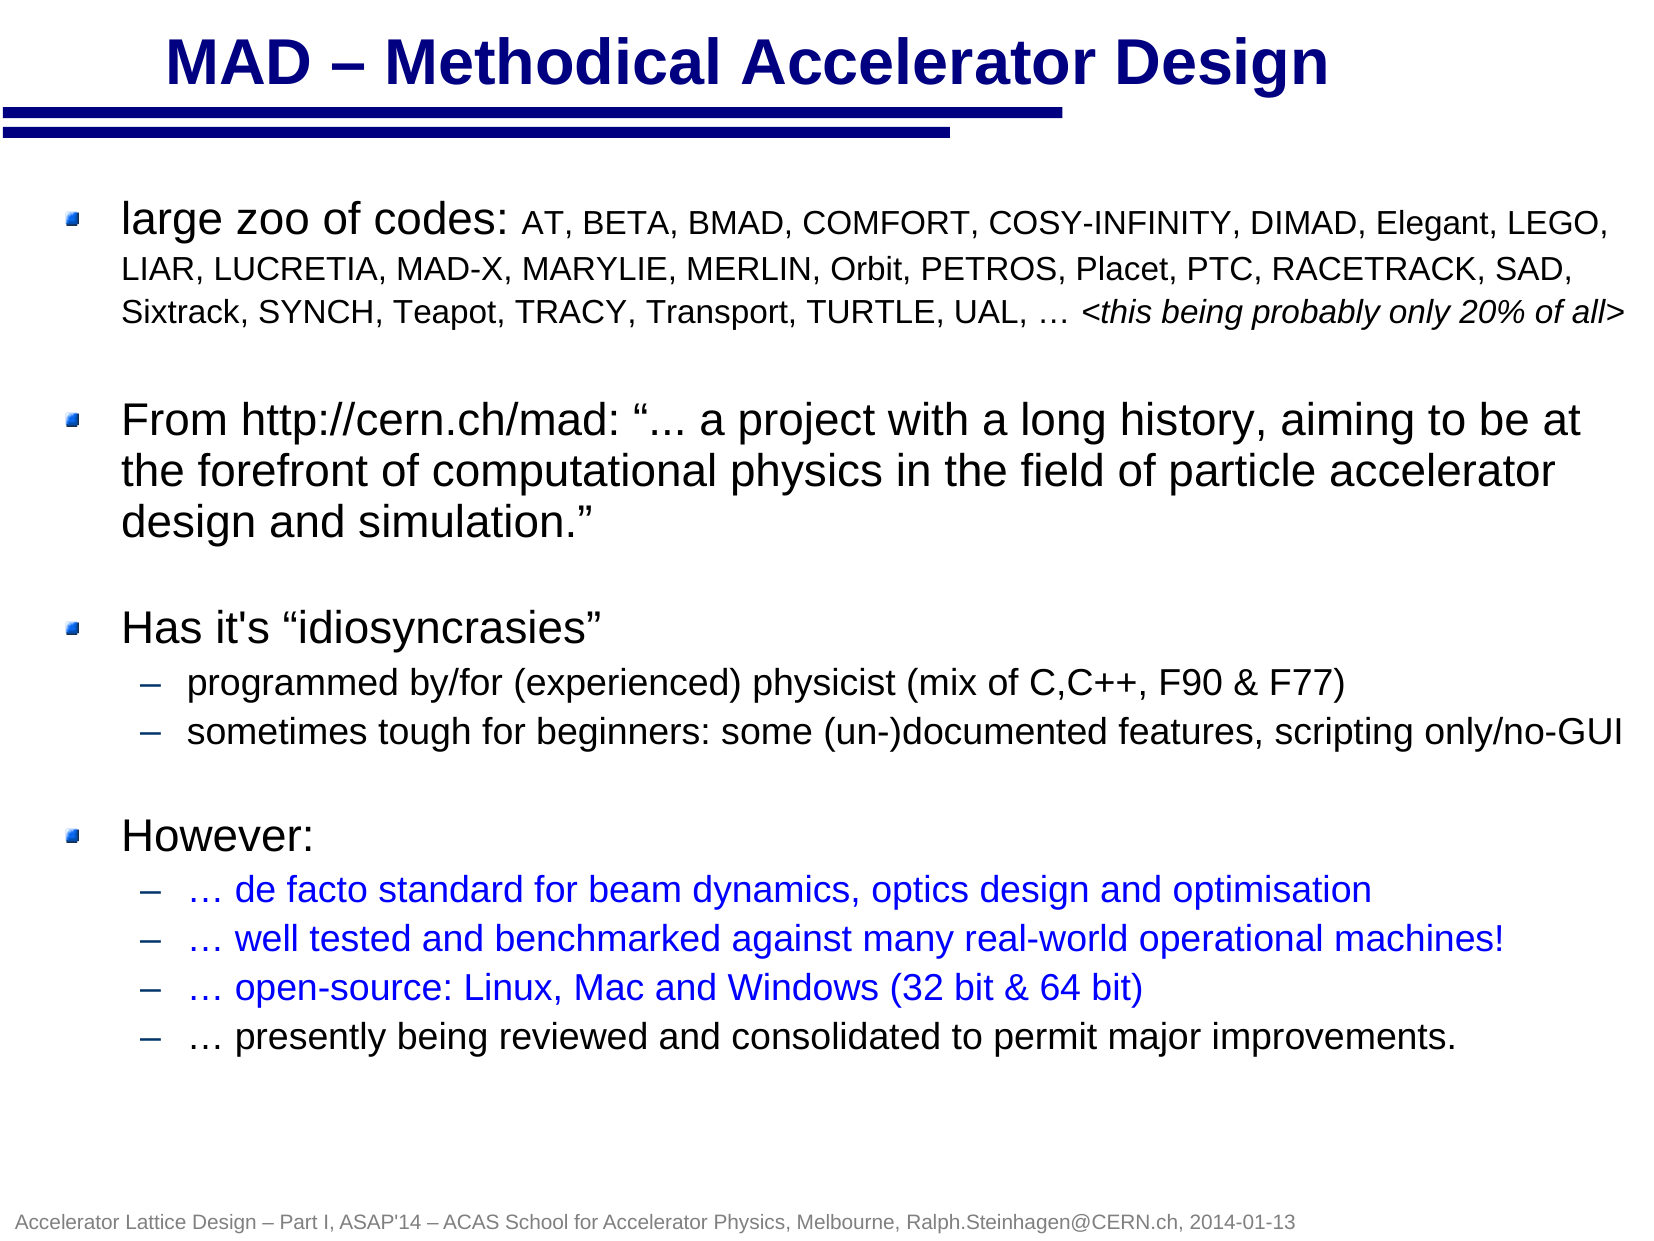

# MAD – Methodical Accelerator Design
large zoo of codes: AT, BETA, BMAD, COMFORT, COSY-INFINITY, DIMAD, Elegant, LEGO, LIAR, LUCRETIA, MAD-X, MARYLIE, MERLIN, Orbit, PETROS, Placet, PTC, RACETRACK, SAD, Sixtrack, SYNCH, Teapot, TRACY, Transport, TURTLE, UAL, … <this being probably only 20% of all>
From http://cern.ch/mad: “... a project with a long history, aiming to be at the forefront of computational physics in the field of particle accelerator design and simulation.”
Has it's “idiosyncrasies”
programmed by/for (experienced) physicist (mix of C,C++, F90 & F77)
sometimes tough for beginners: some (un-)documented features, scripting only/no-GUI
However:
… de facto standard for beam dynamics, optics design and optimisation
… well tested and benchmarked against many real-world operational machines!
… open-source: Linux, Mac and Windows (32 bit & 64 bit)
… presently being reviewed and consolidated to permit major improvements.